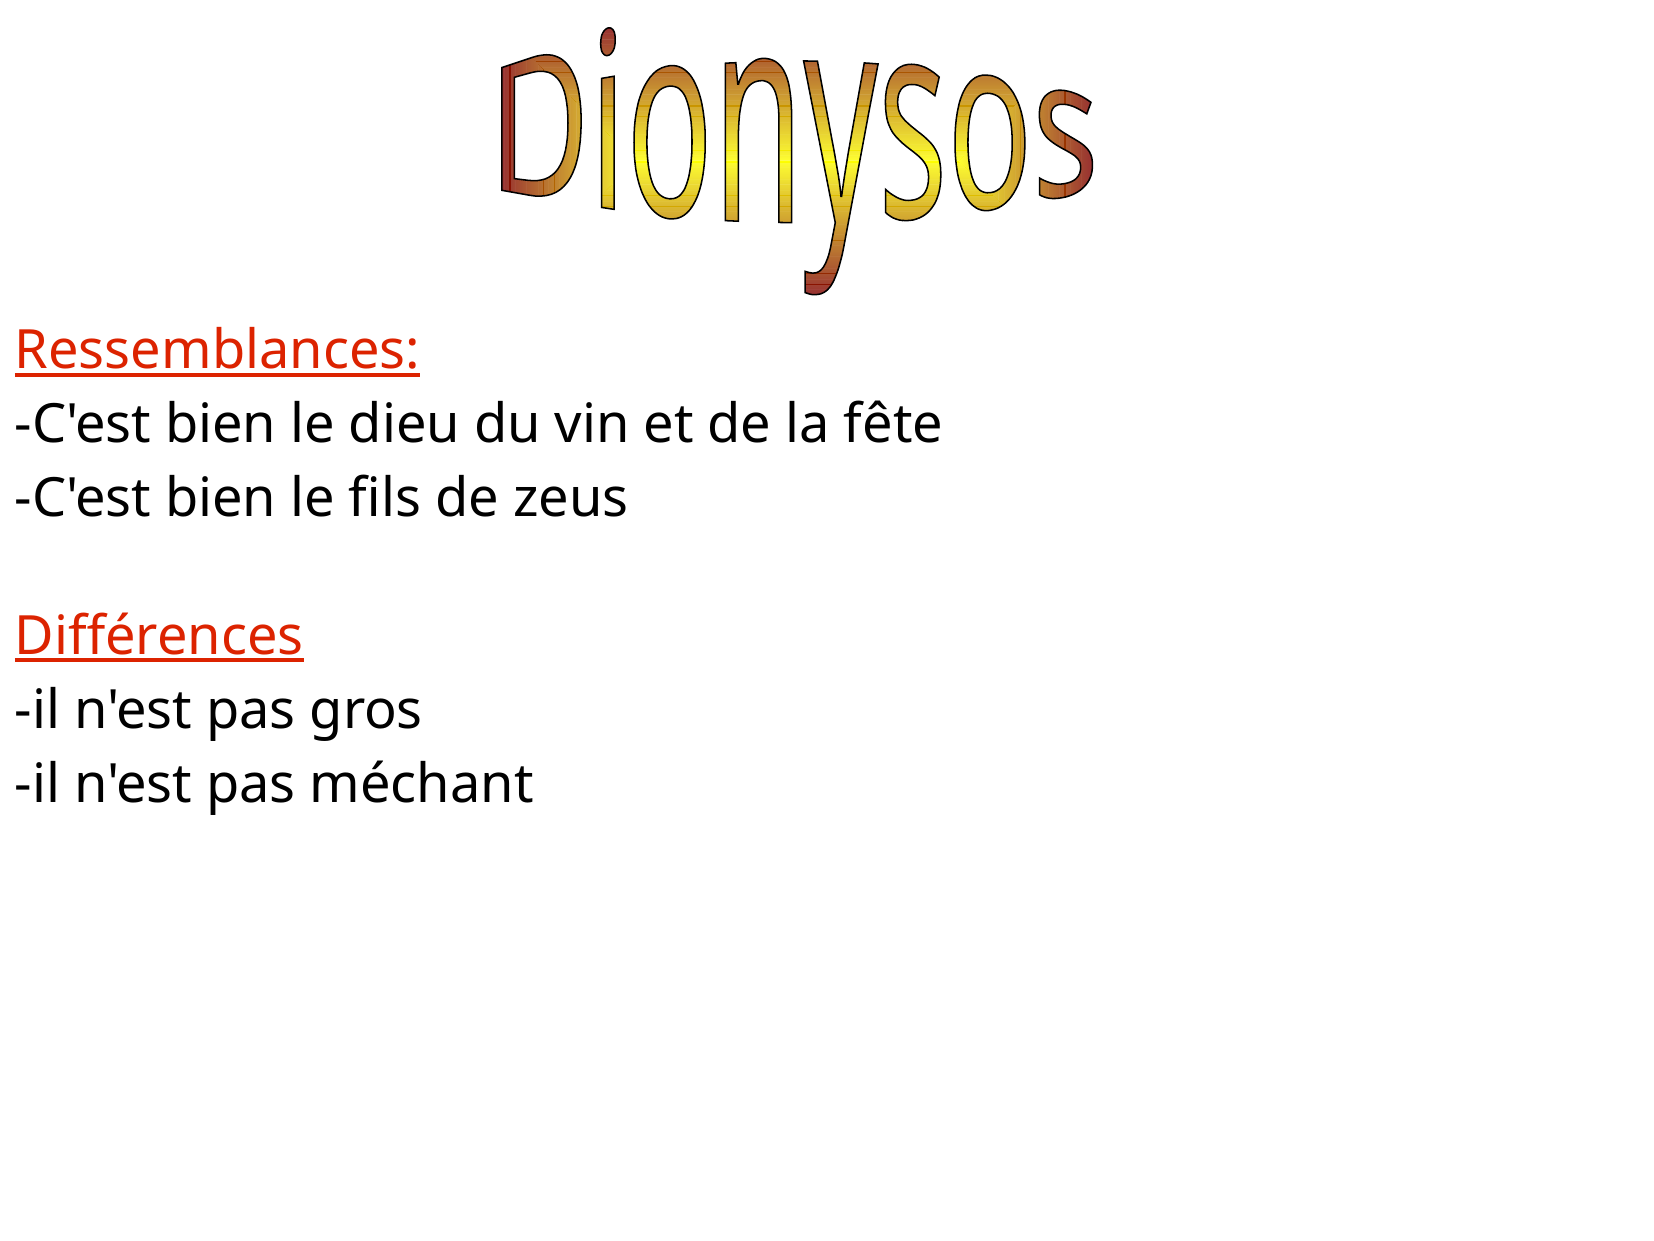

Dionysos
Ressemblances:
-C'est bien le dieu du vin et de la fête
-C'est bien le fils de zeus
Différences
-il n'est pas gros
-il n'est pas méchant